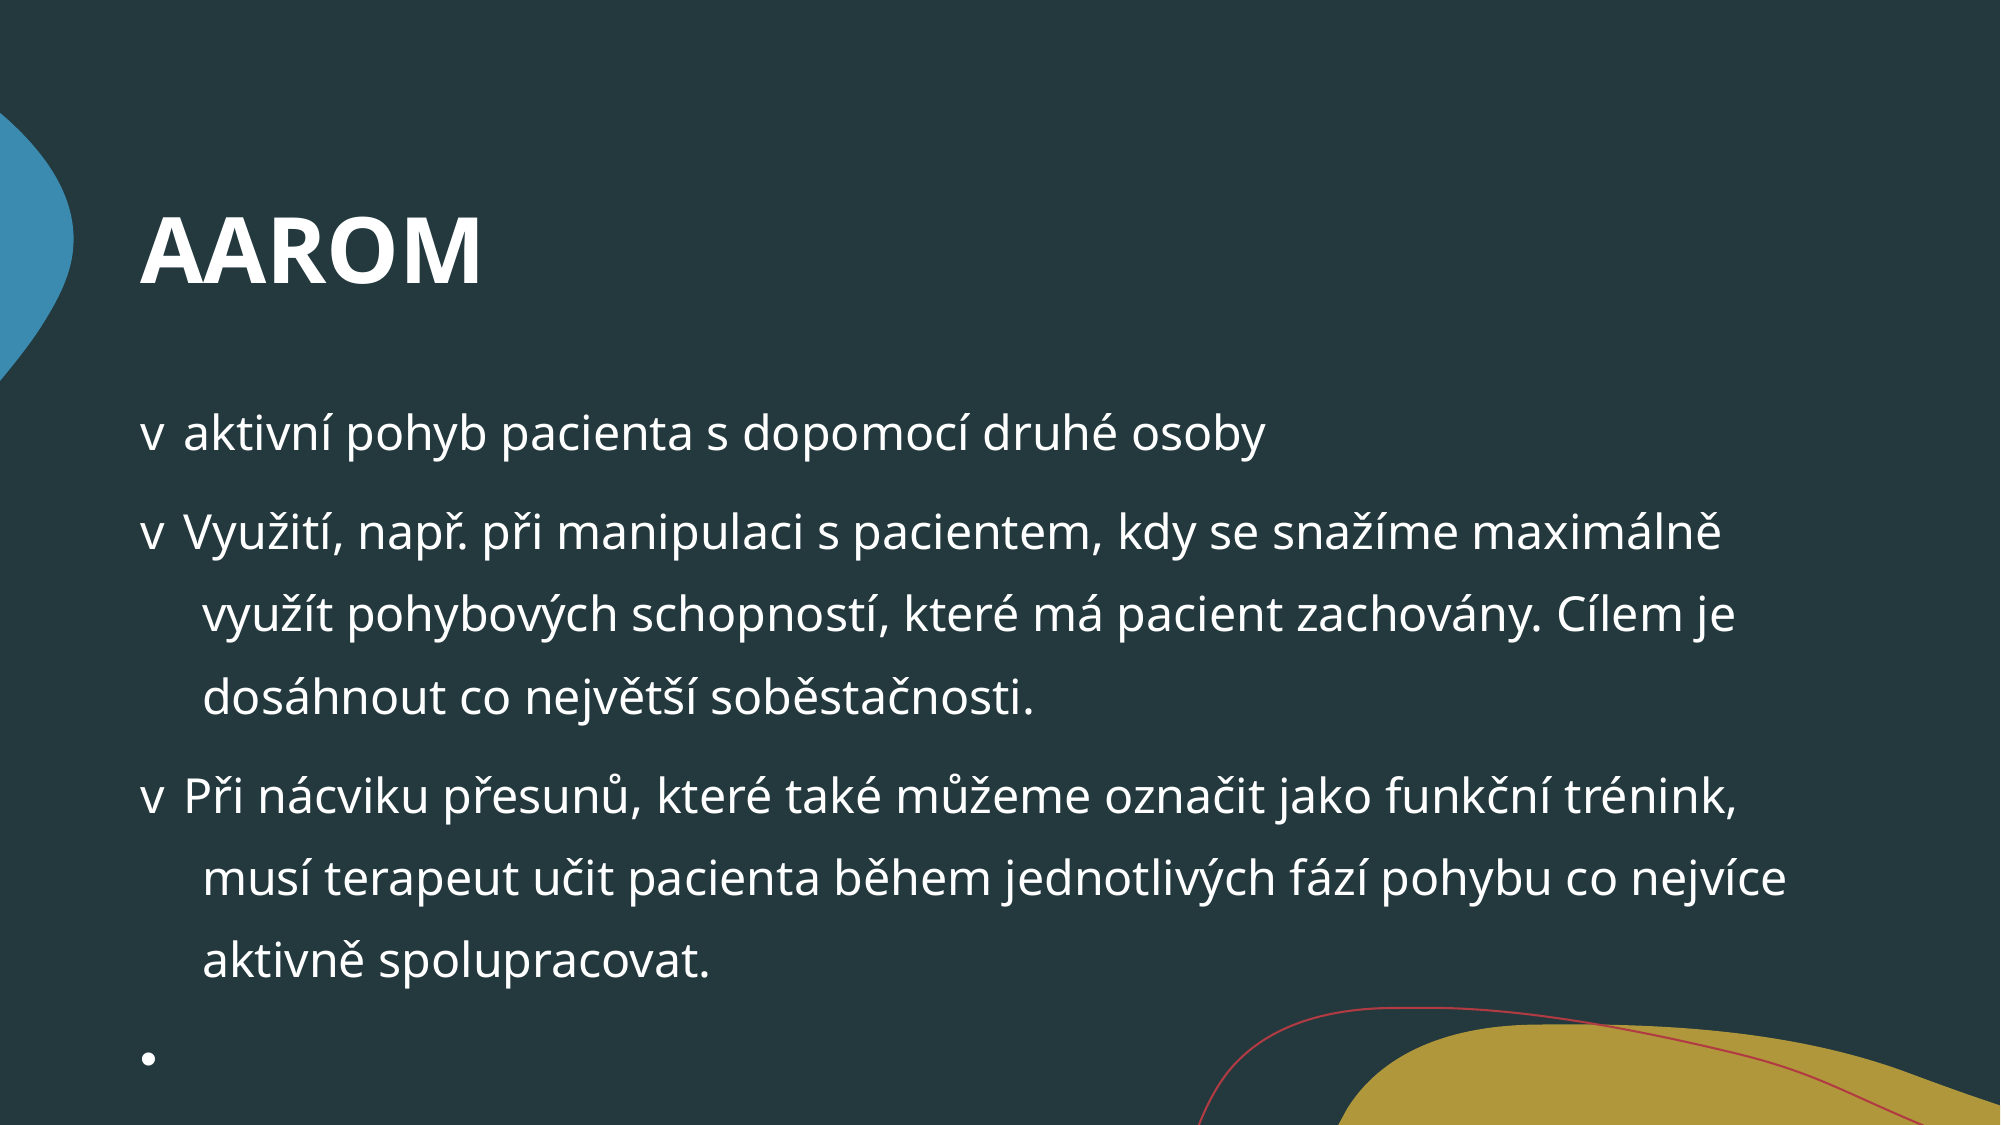

# AAROM
 aktivní pohyb pacienta s dopomocí druhé osoby
 Využití, např. při manipulaci s pacientem, kdy se snažíme maximálně využít pohybových schopností, které má pacient zachovány. Cílem je dosáhnout co největší soběstačnosti.
 Při nácviku přesunů, které také můžeme označit jako funkční trénink, musí terapeut učit pacienta během jednotlivých fází pohybu co nejvíce aktivně spolupracovat.